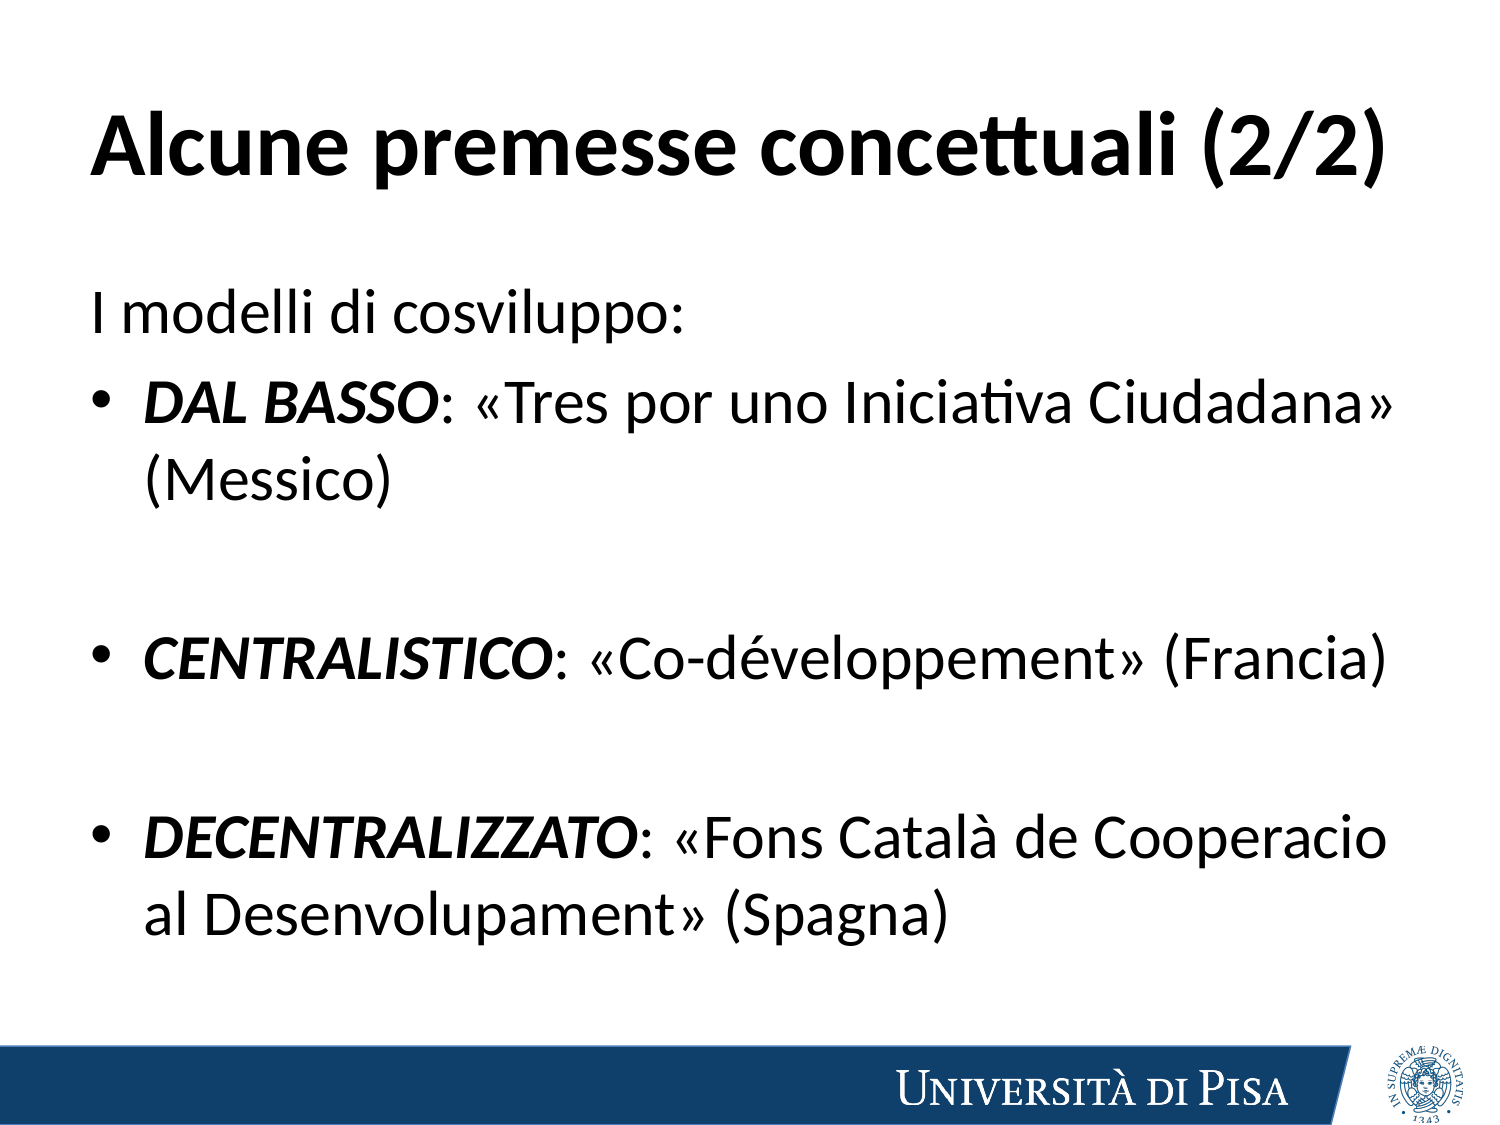

# Alcune premesse concettuali (2/2)
I modelli di cosviluppo:
DAL BASSO: «Tres por uno Iniciativa Ciudadana» (Messico)
CENTRALISTICO: «Co-développement» (Francia)
DECENTRALIZZATO: «Fons Català de Cooperacio al Desenvolupament» (Spagna)